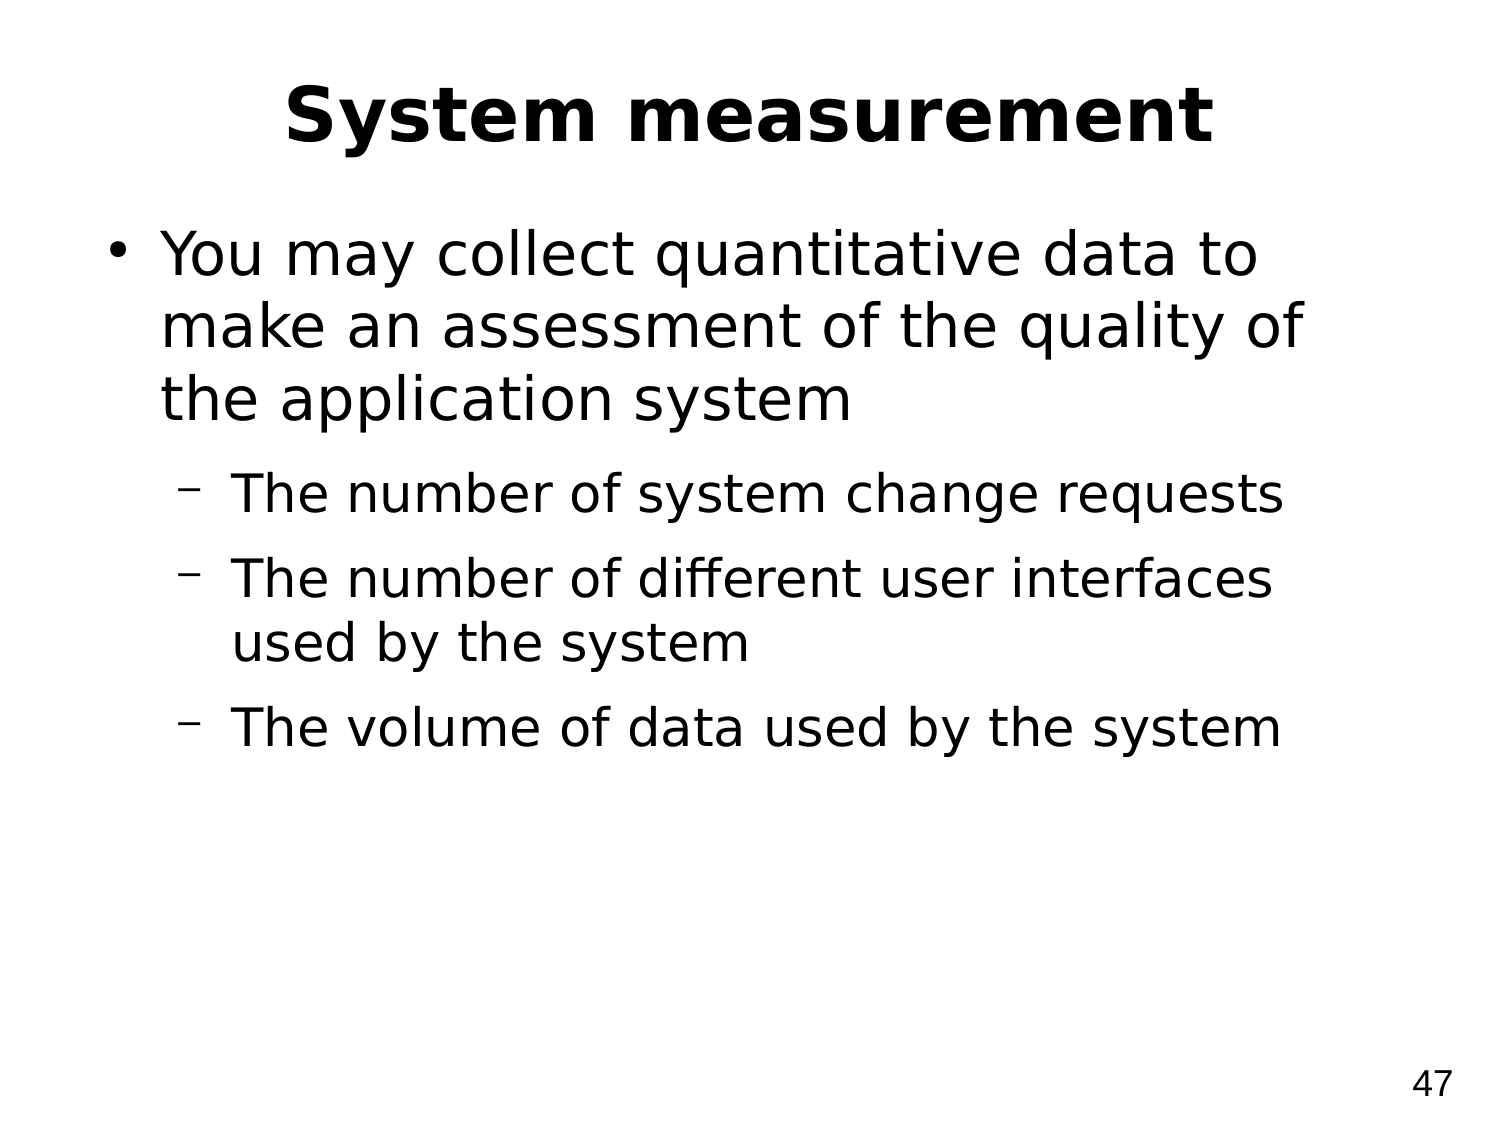

# System measurement
You may collect quantitative data to make an assessment of the quality of the application system
The number of system change requests
The number of different user interfaces used by the system
The volume of data used by the system